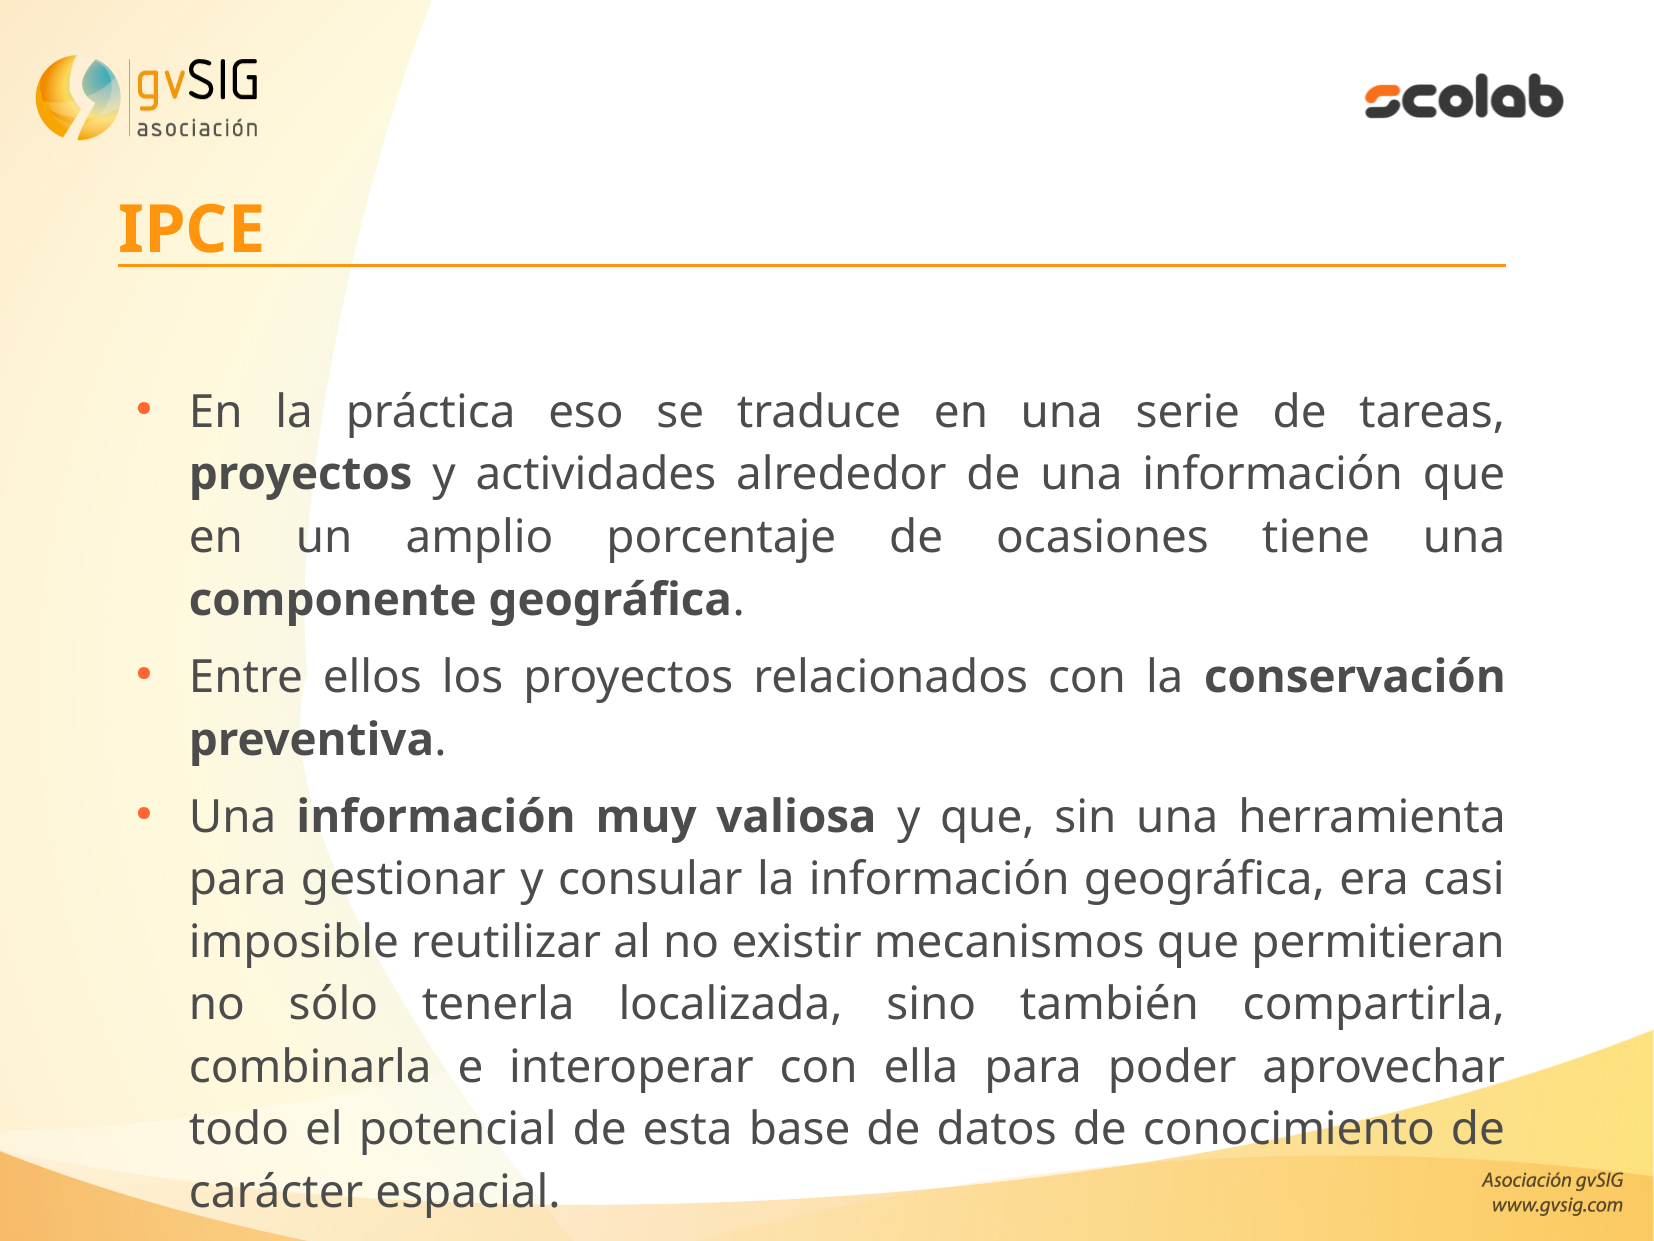

# IPCE
En la práctica eso se traduce en una serie de tareas, proyectos y actividades alrededor de una información que en un amplio porcentaje de ocasiones tiene una componente geográfica.
Entre ellos los proyectos relacionados con la conservación preventiva.
Una información muy valiosa y que, sin una herramienta para gestionar y consular la información geográfica, era casi imposible reutilizar al no existir mecanismos que permitieran no sólo tenerla localizada, sino también compartirla, combinarla e interoperar con ella para poder aprovechar todo el potencial de esta base de datos de conocimiento de carácter espacial.